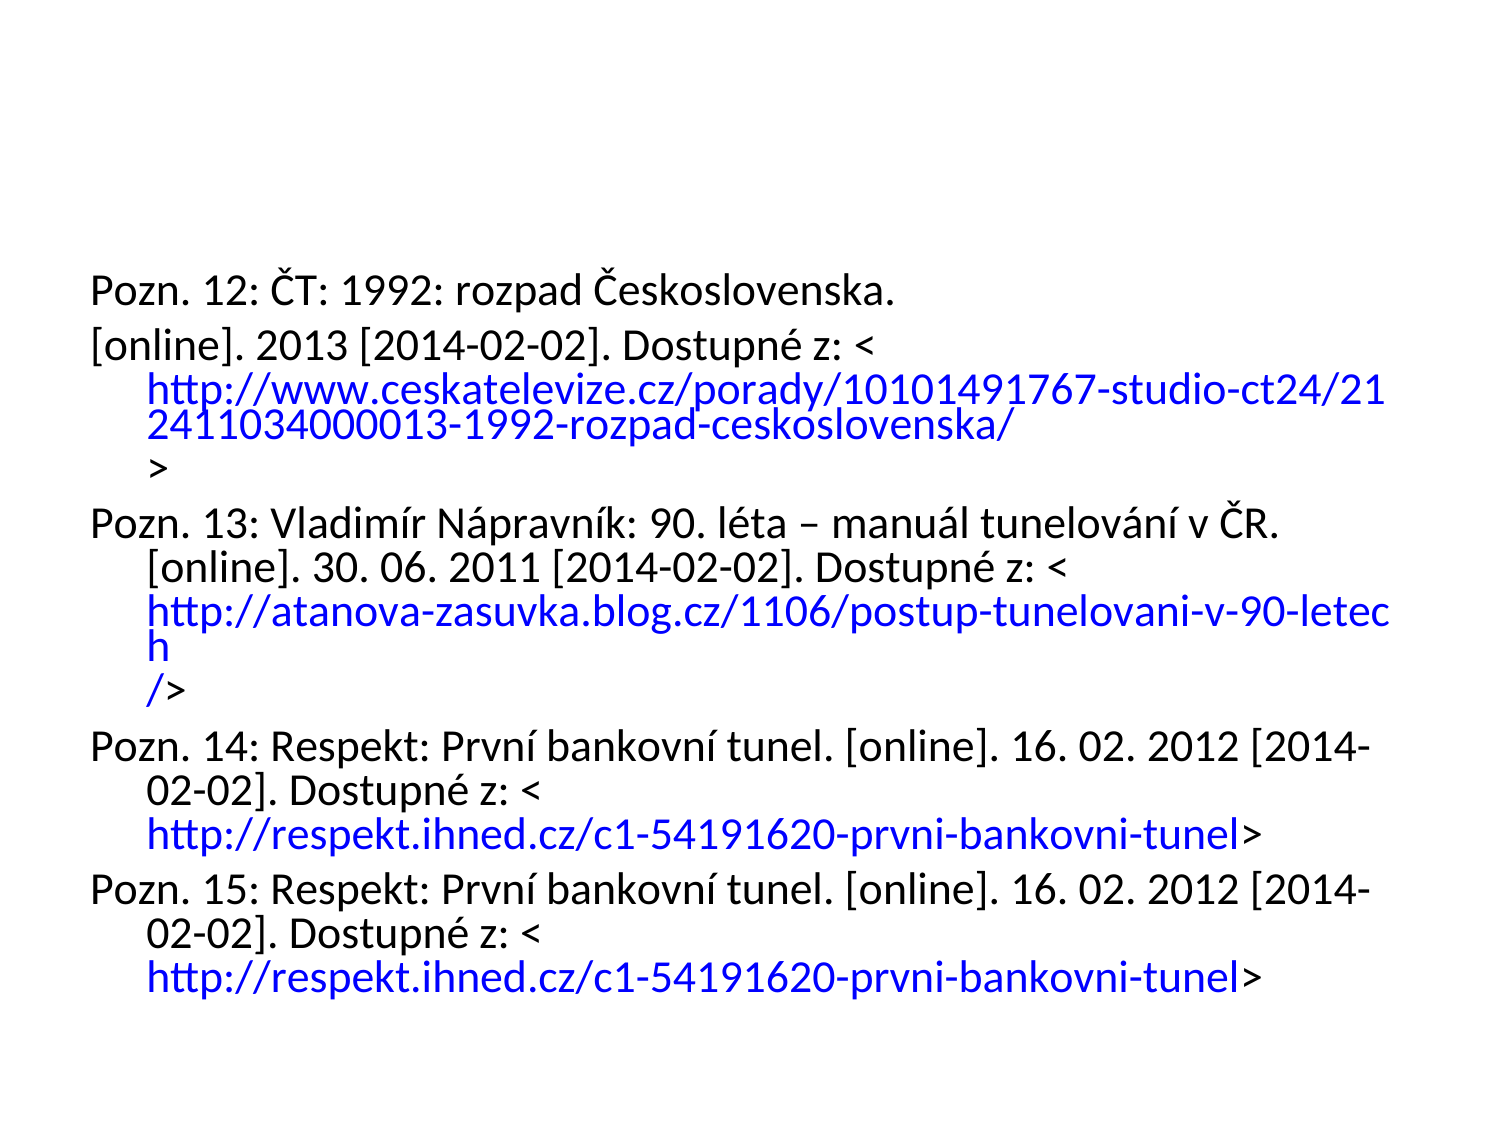

# Pozn. 12: ČT: 1992: rozpad Československa.
[online]. 2013 [2014-02-02]. Dostupné z: <http://www.ceskatelevize.cz/porady/10101491767-studio-ct24/212411034000013-1992-rozpad-ceskoslovenska/>
Pozn. 13: Vladimír Nápravník: 90. léta – manuál tunelování v ČR. [online]. 30. 06. 2011 [2014-02-02]. Dostupné z: <http://atanova-zasuvka.blog.cz/1106/postup-tunelovani-v-90-letech/>
Pozn. 14: Respekt: První bankovní tunel. [online]. 16. 02. 2012 [2014-02-02]. Dostupné z: <http://respekt.ihned.cz/c1-54191620-prvni-bankovni-tunel>
Pozn. 15: Respekt: První bankovní tunel. [online]. 16. 02. 2012 [2014-02-02]. Dostupné z: <http://respekt.ihned.cz/c1-54191620-prvni-bankovni-tunel>